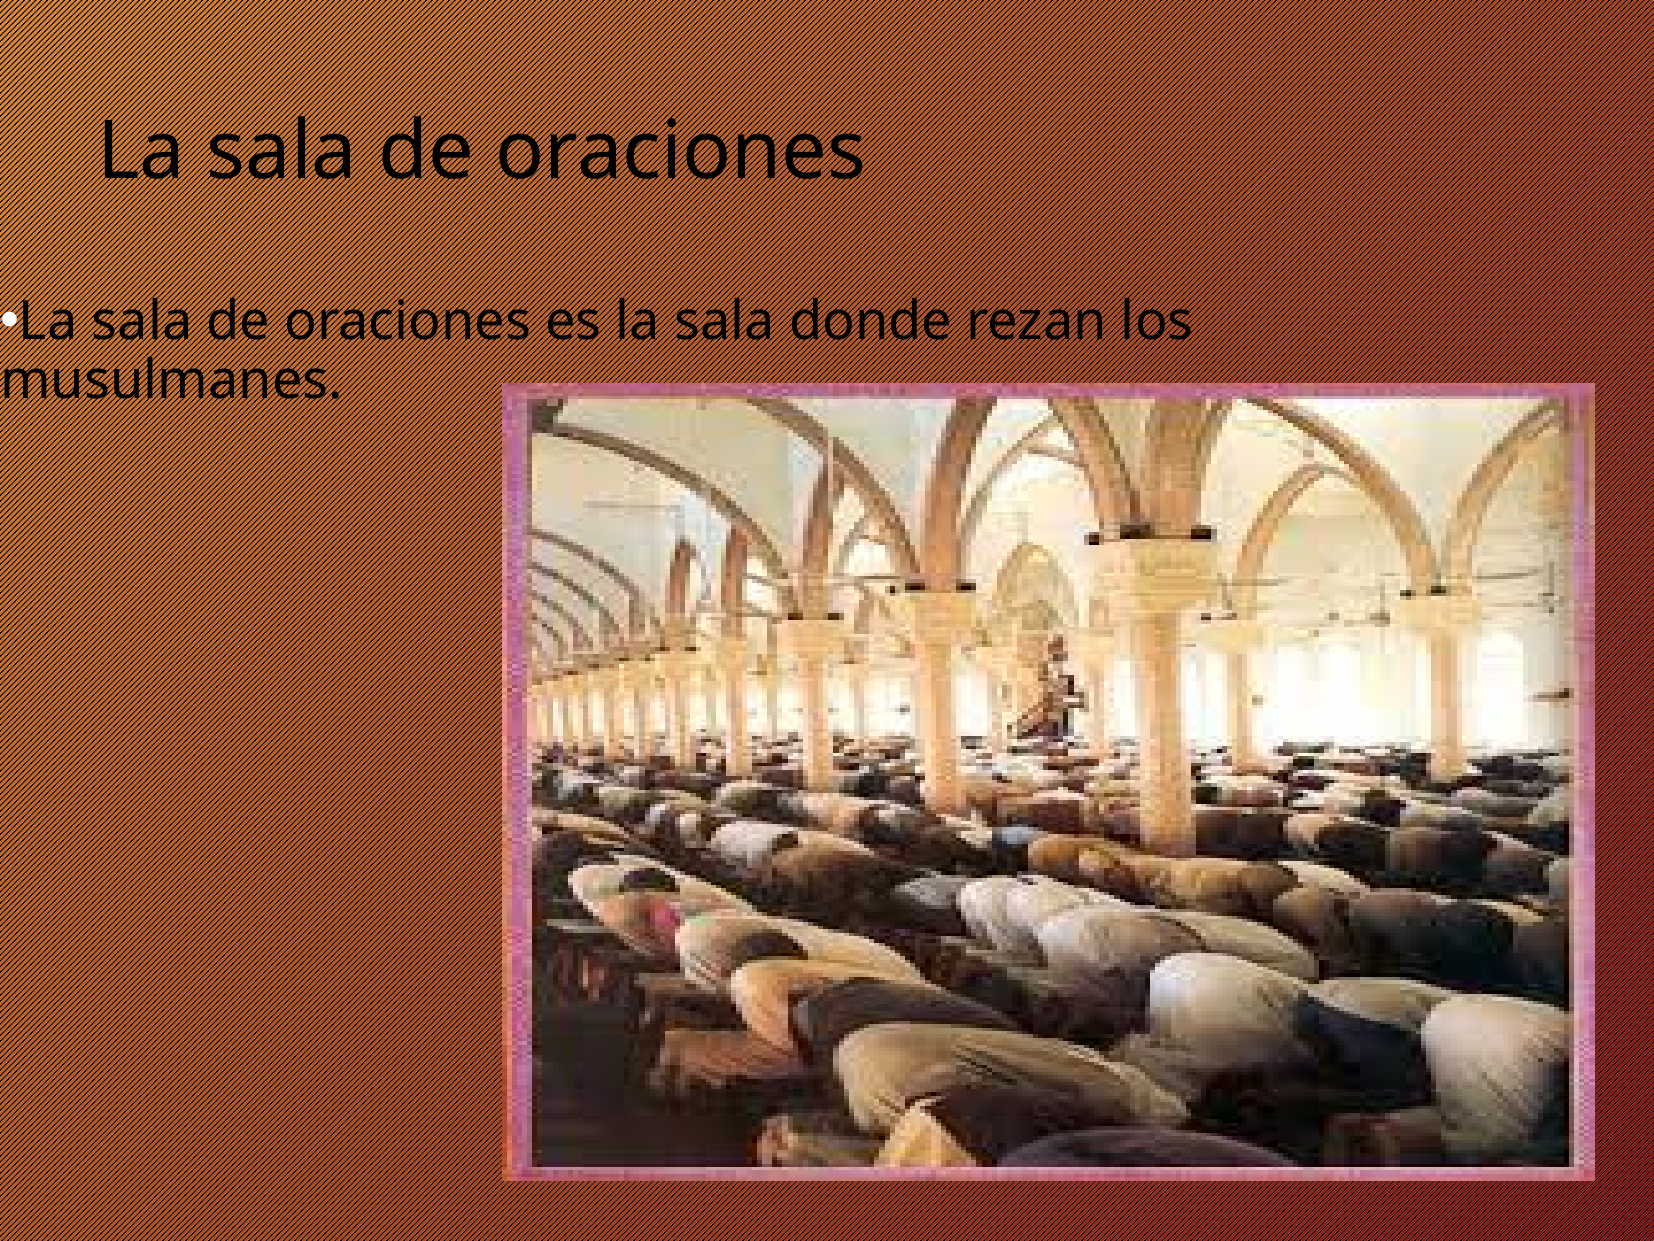

La sala de oraciones
La sala de oraciones es la sala donde rezan los musulmanes.